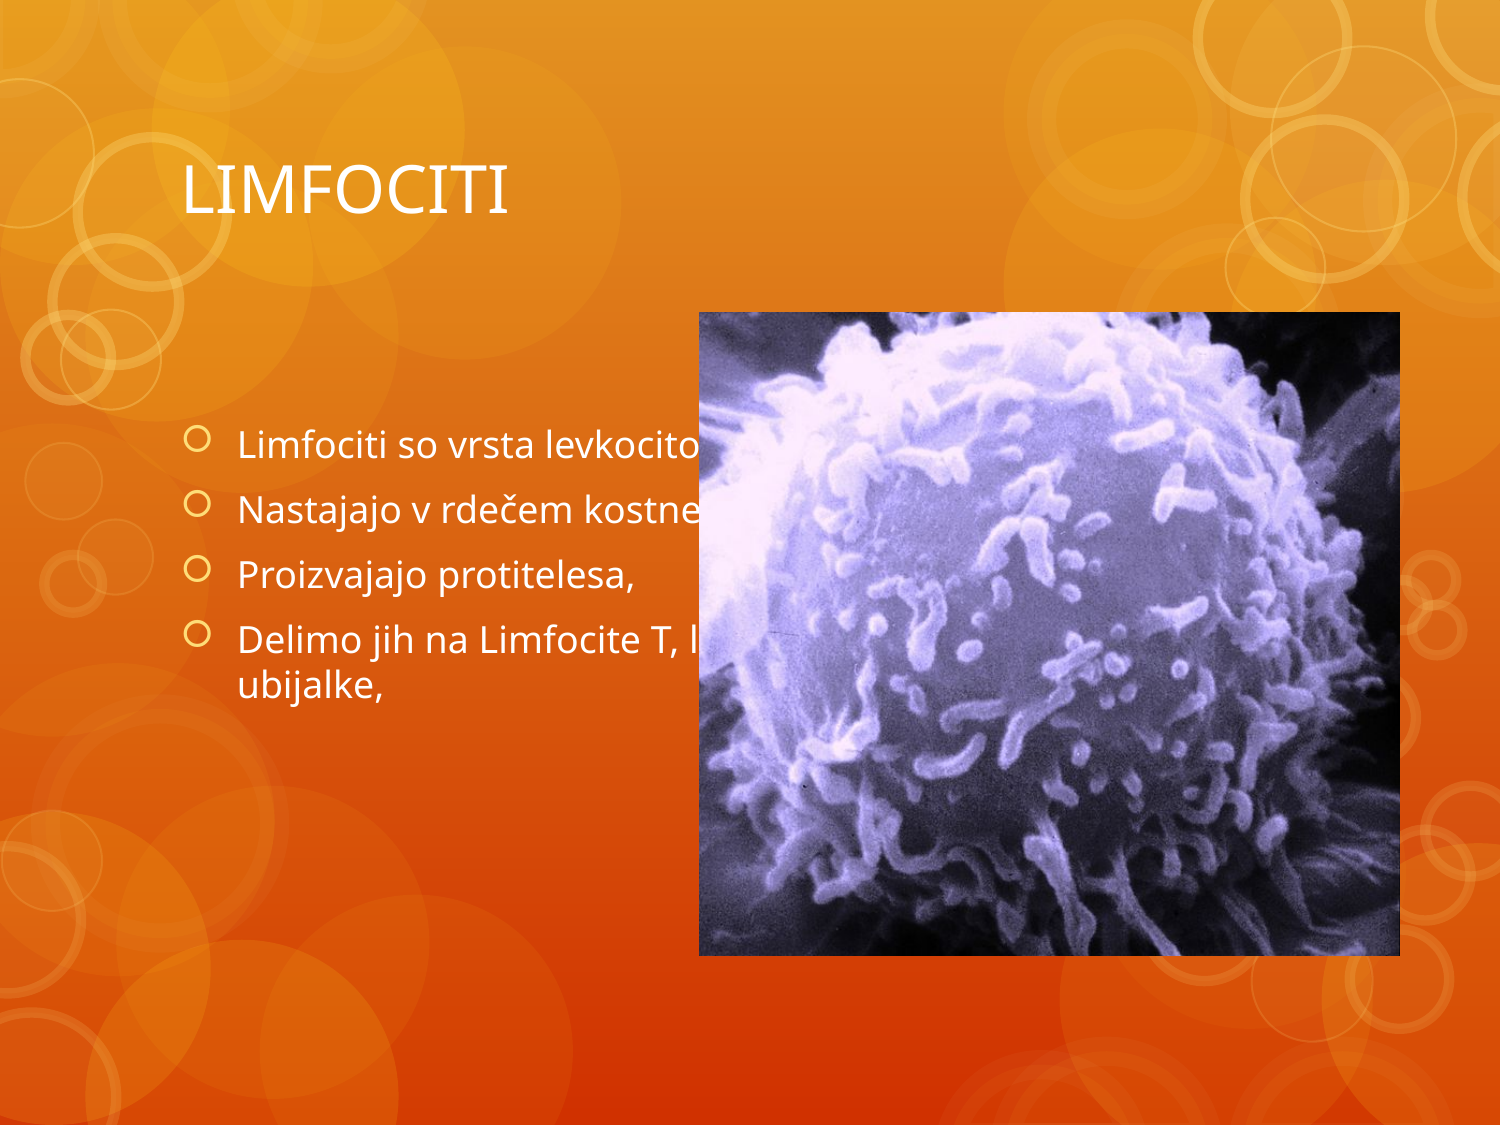

# LIMFOCITI
Limfociti so vrsta levkocitov,
Nastajajo v rdečem kostnem mozgu, vranici in bezgavkah,
Proizvajajo protitelesa,
Delimo jih na Limfocite T, limfocite B in naravne celice ubijalke,